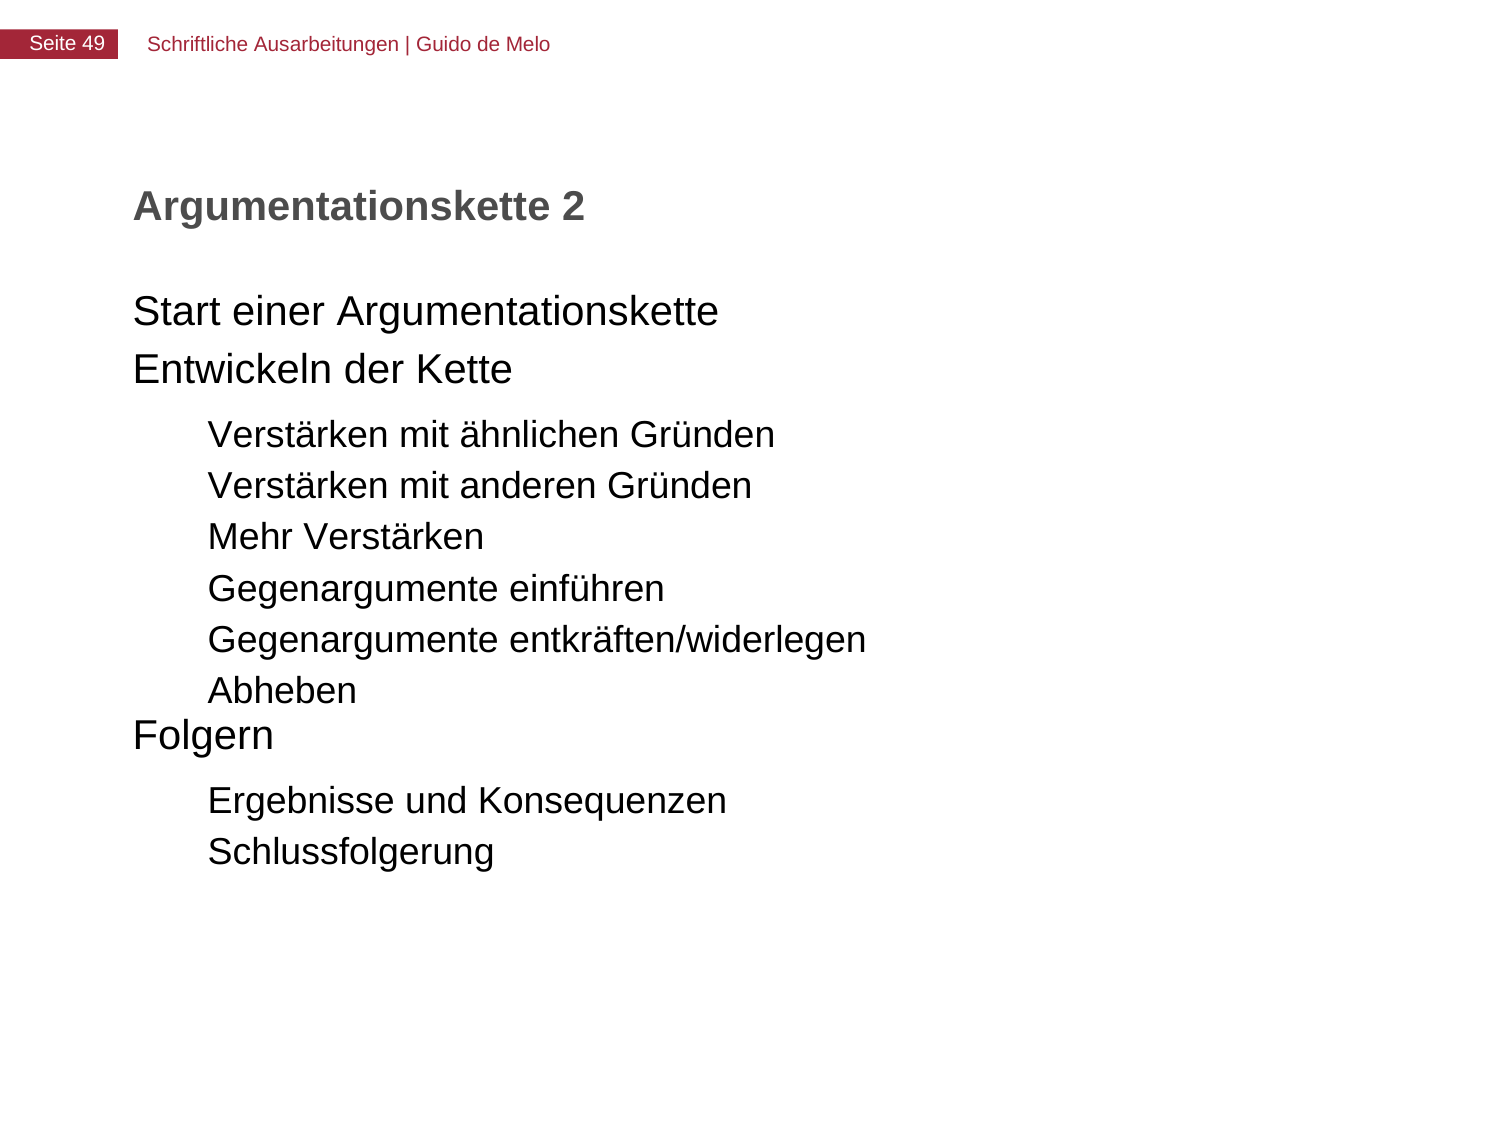

# Argumentationskette 2
Start einer Argumentationskette
Entwickeln der Kette
Verstärken mit ähnlichen Gründen
Verstärken mit anderen Gründen
Mehr Verstärken
Gegenargumente einführen
Gegenargumente entkräften/widerlegen
Abheben
Folgern
Ergebnisse und Konsequenzen
Schlussfolgerung